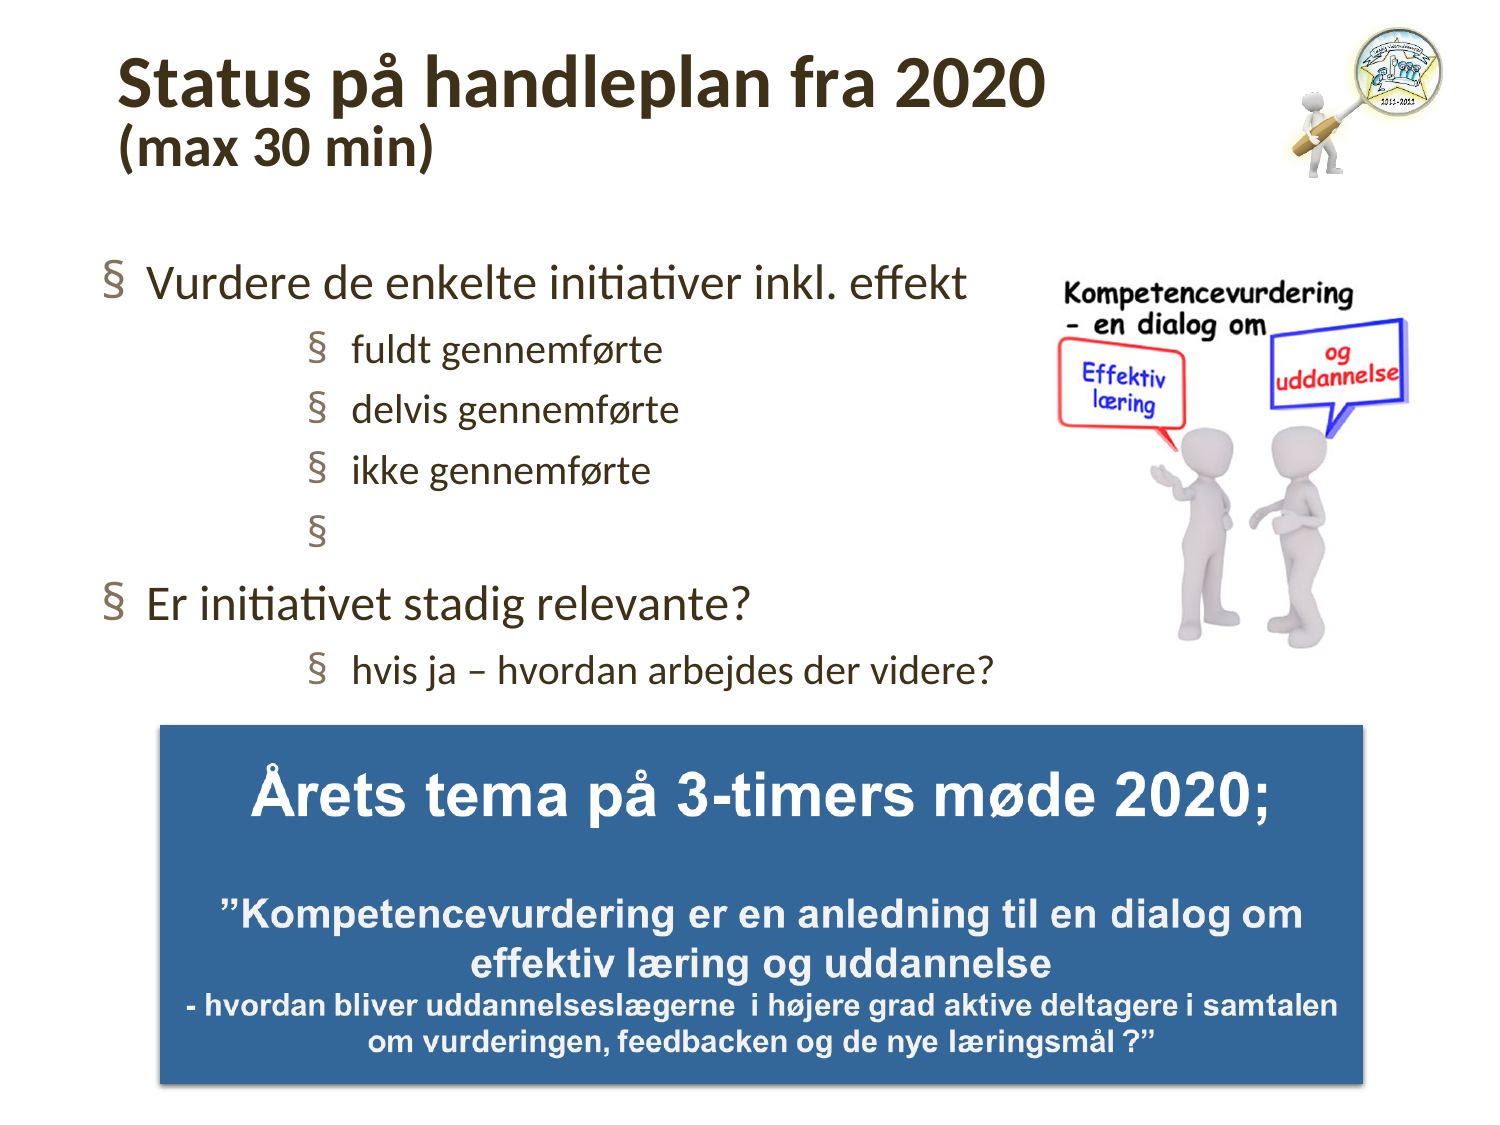

# Status på handleplan fra 2020 (max 30 min)
Vurdere de enkelte initiativer inkl. effekt
fuldt gennemførte
delvis gennemførte
ikke gennemførte
Er initiativet stadig relevante?
hvis ja – hvordan arbejdes der videre?